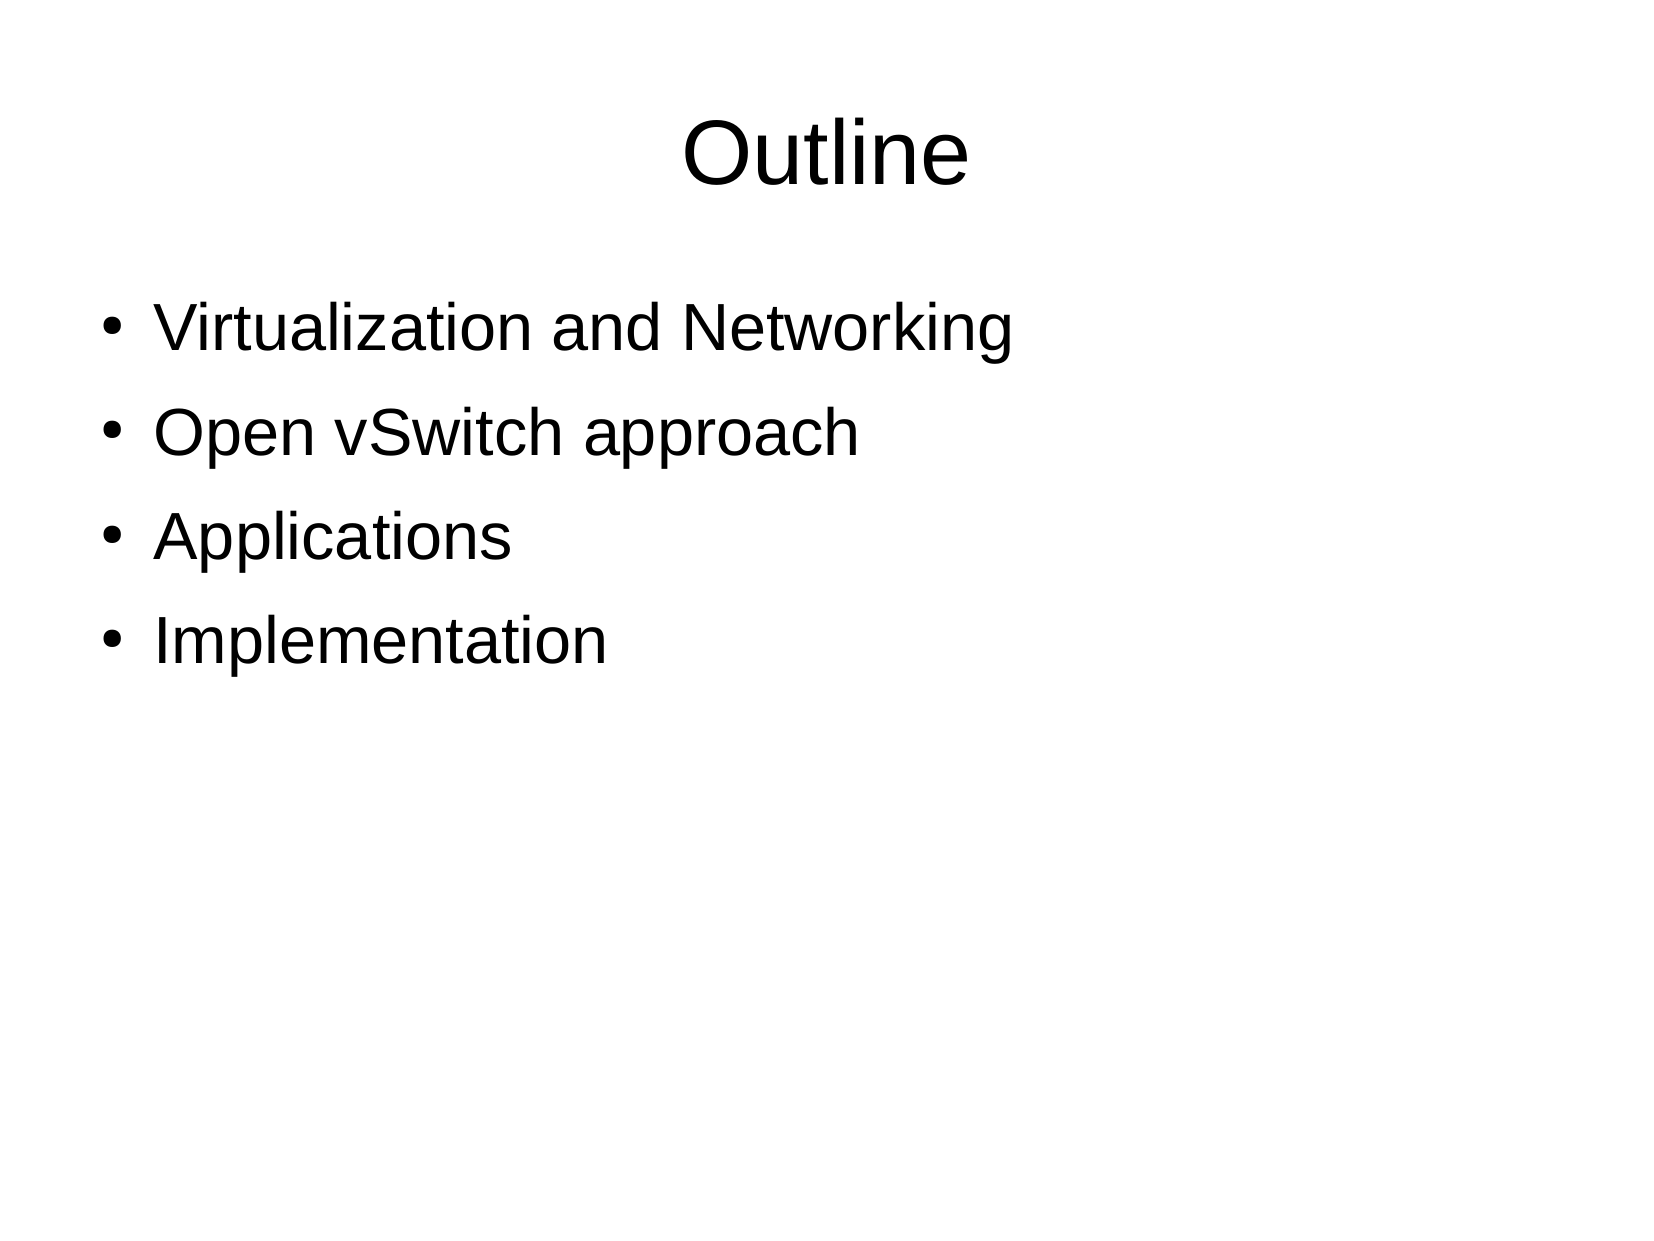

# Outline
Virtualization and Networking
Open vSwitch approach
Applications
Implementation